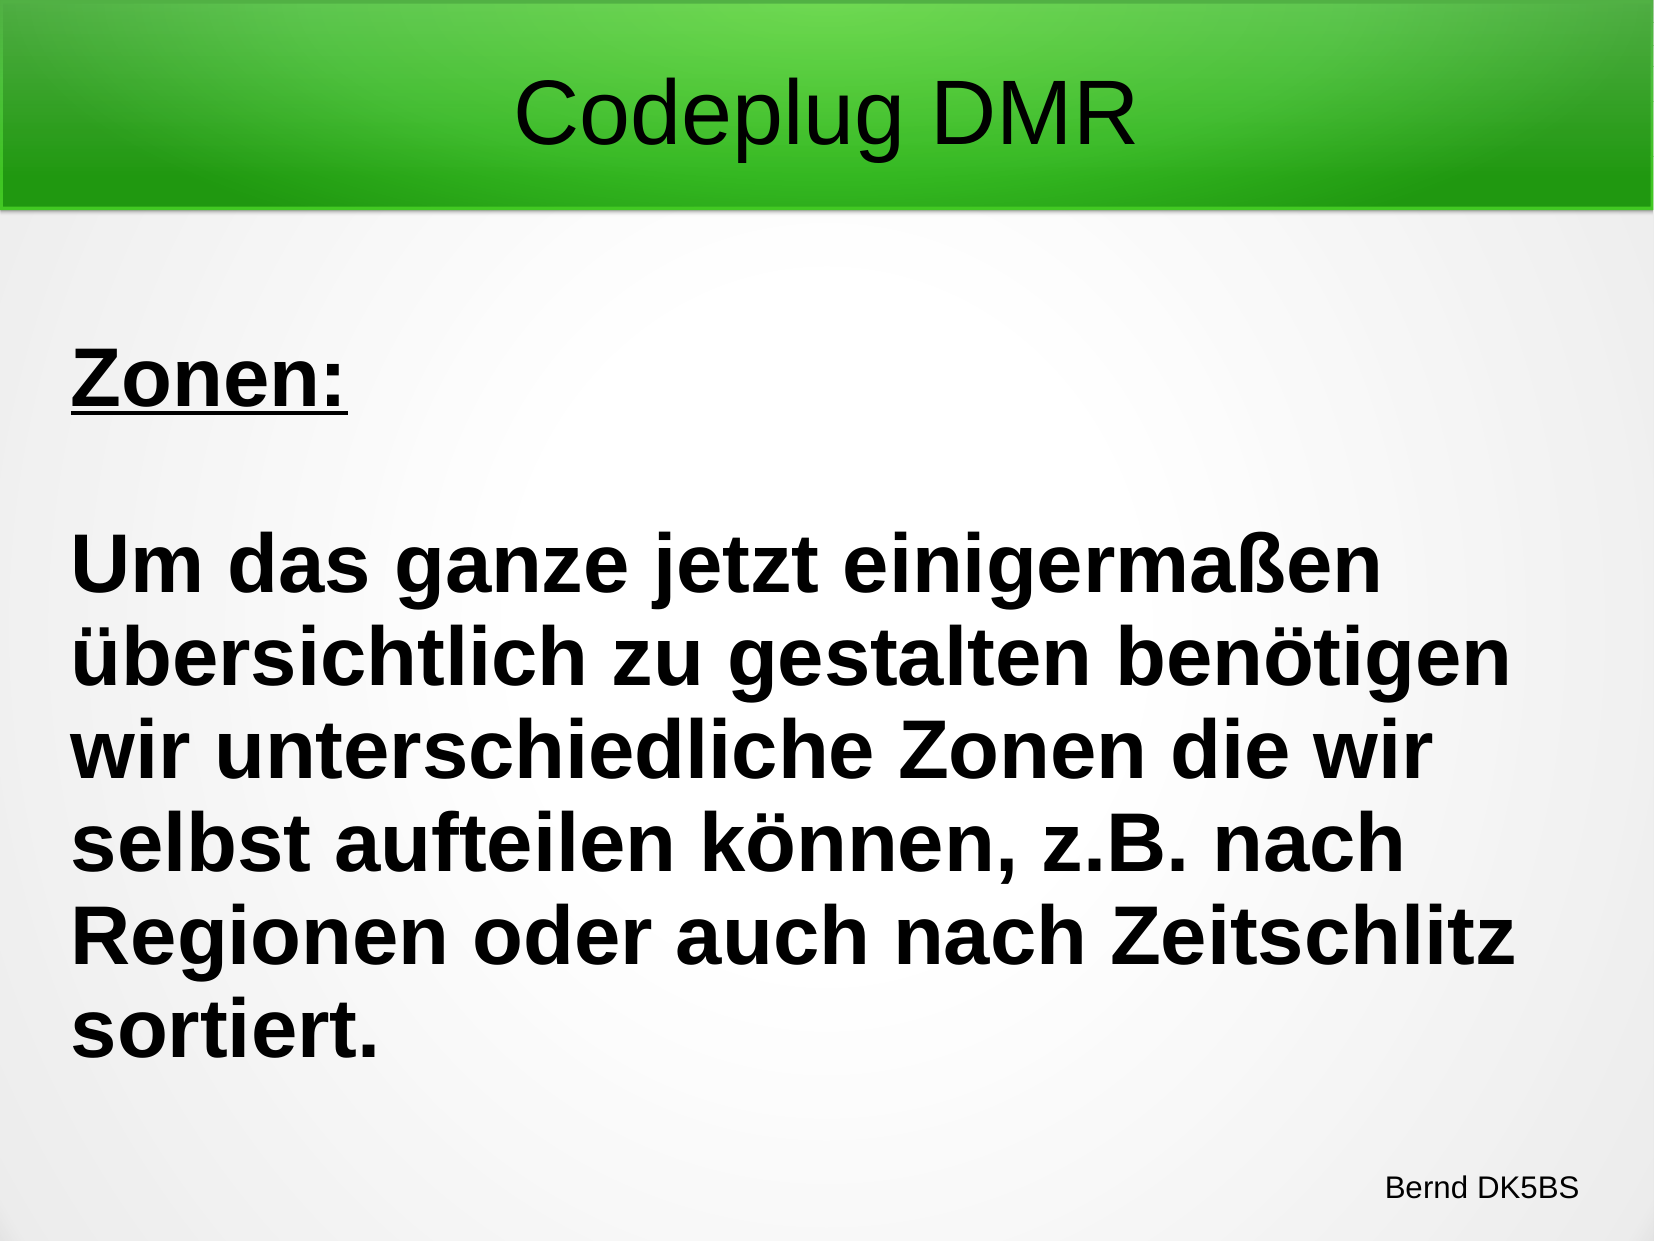

# Codeplug DMR
Zonen:
Um das ganze jetzt einigermaßen übersichtlich zu gestalten benötigen wir unterschiedliche Zonen die wir selbst aufteilen können, z.B. nach Regionen oder auch nach Zeitschlitz sortiert.
Bernd DK5BS